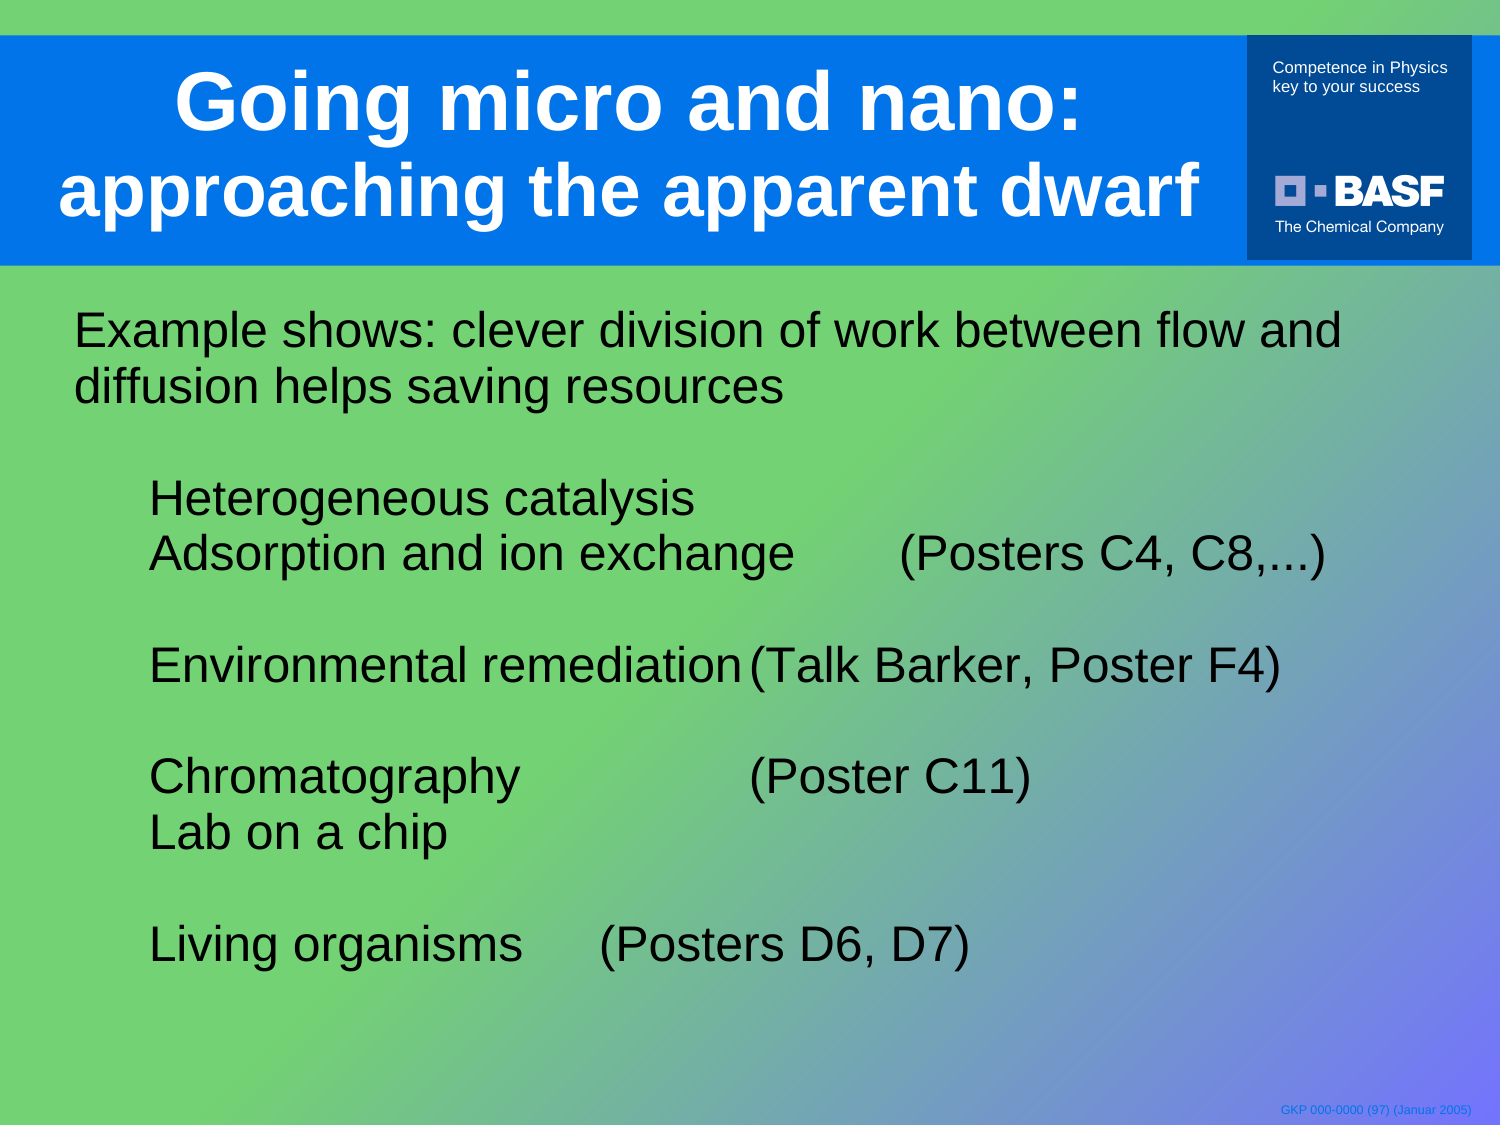

# Going micro and nano: approaching the apparent dwarf
Example shows: clever division of work between flow and
diffusion helps saving resources
Heterogeneous catalysis
Adsorption and ion exchange	(Posters C4, C8,...)
Environmental remediation	(Talk Barker, Poster F4)
Chromatography		(Poster C11)
Lab on a chip
Living organisms	(Posters D6, D7)